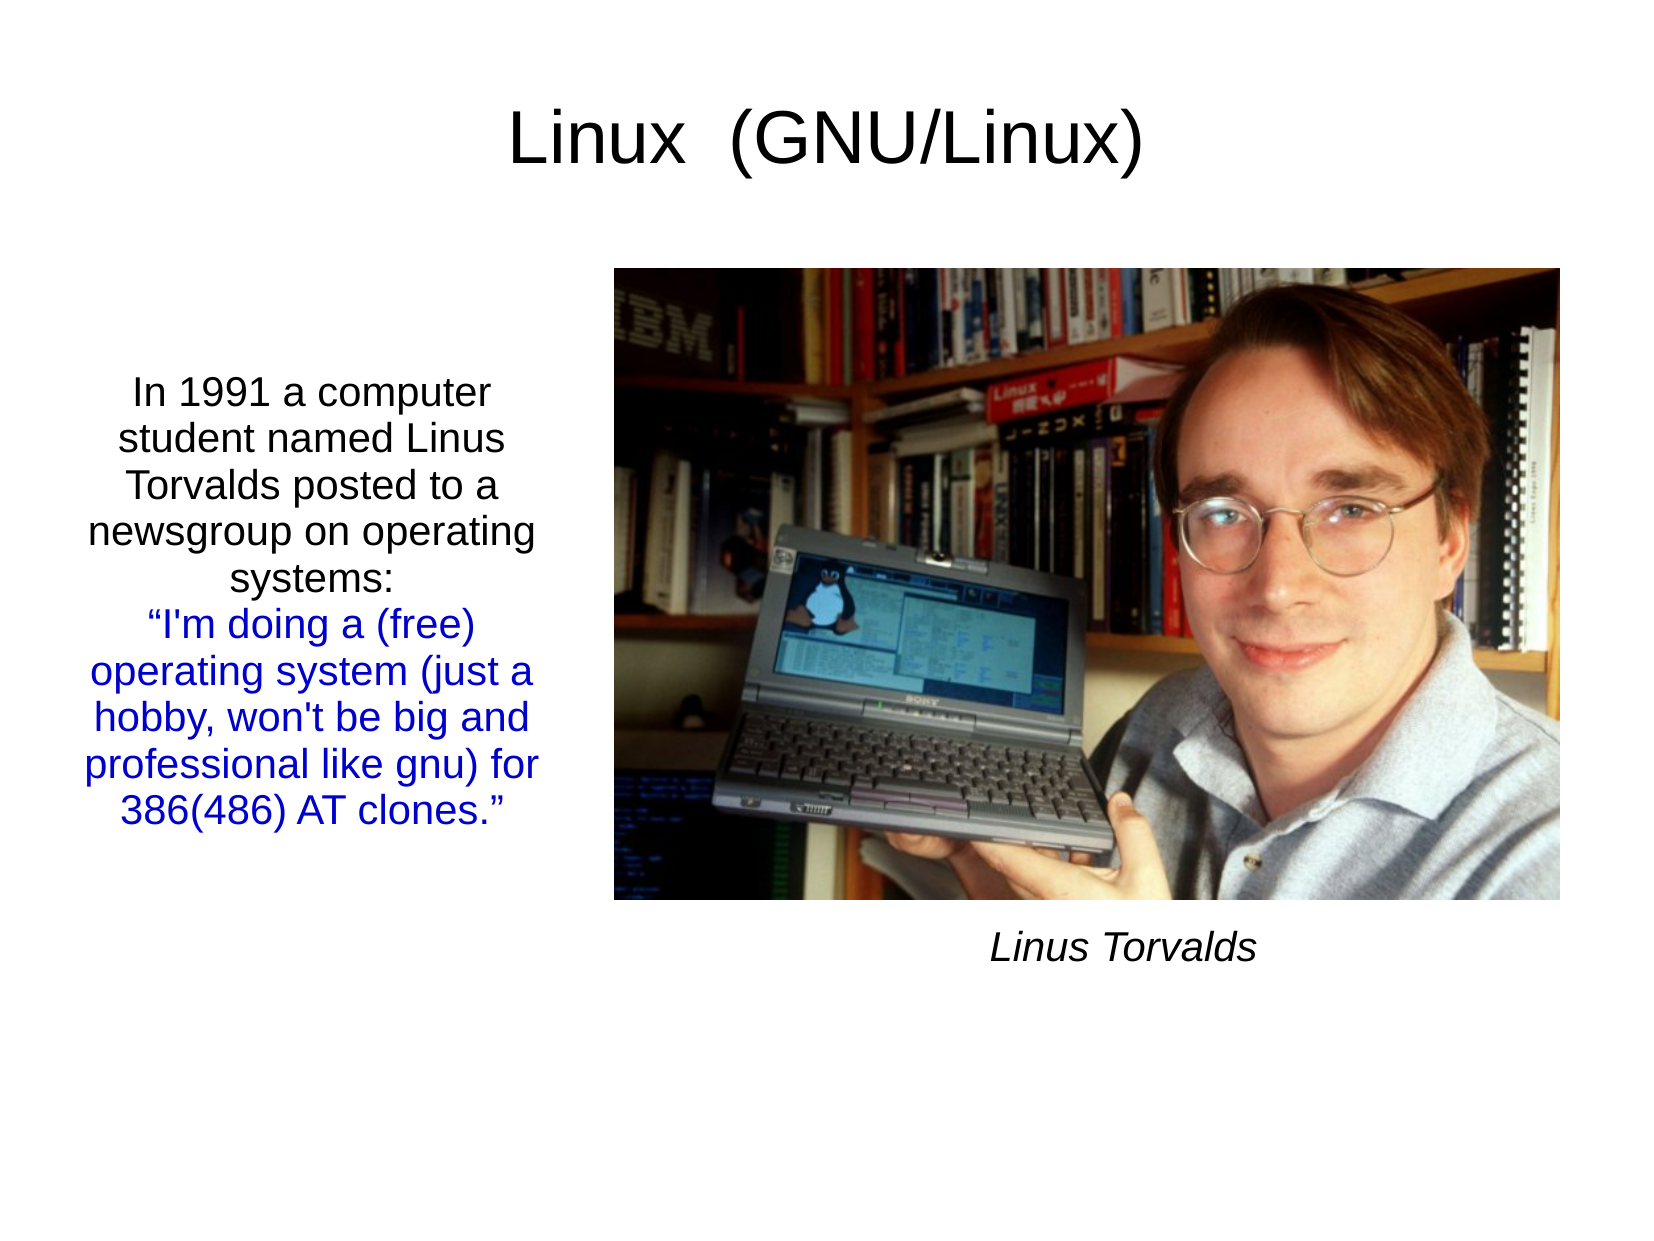

# Linux (GNU/Linux)
In 1991 a computer student named Linus Torvalds posted to a newsgroup on operating systems:
“I'm doing a (free) operating system (just a hobby, won't be big and professional like gnu) for 386(486) AT clones.”
Linus Torvalds